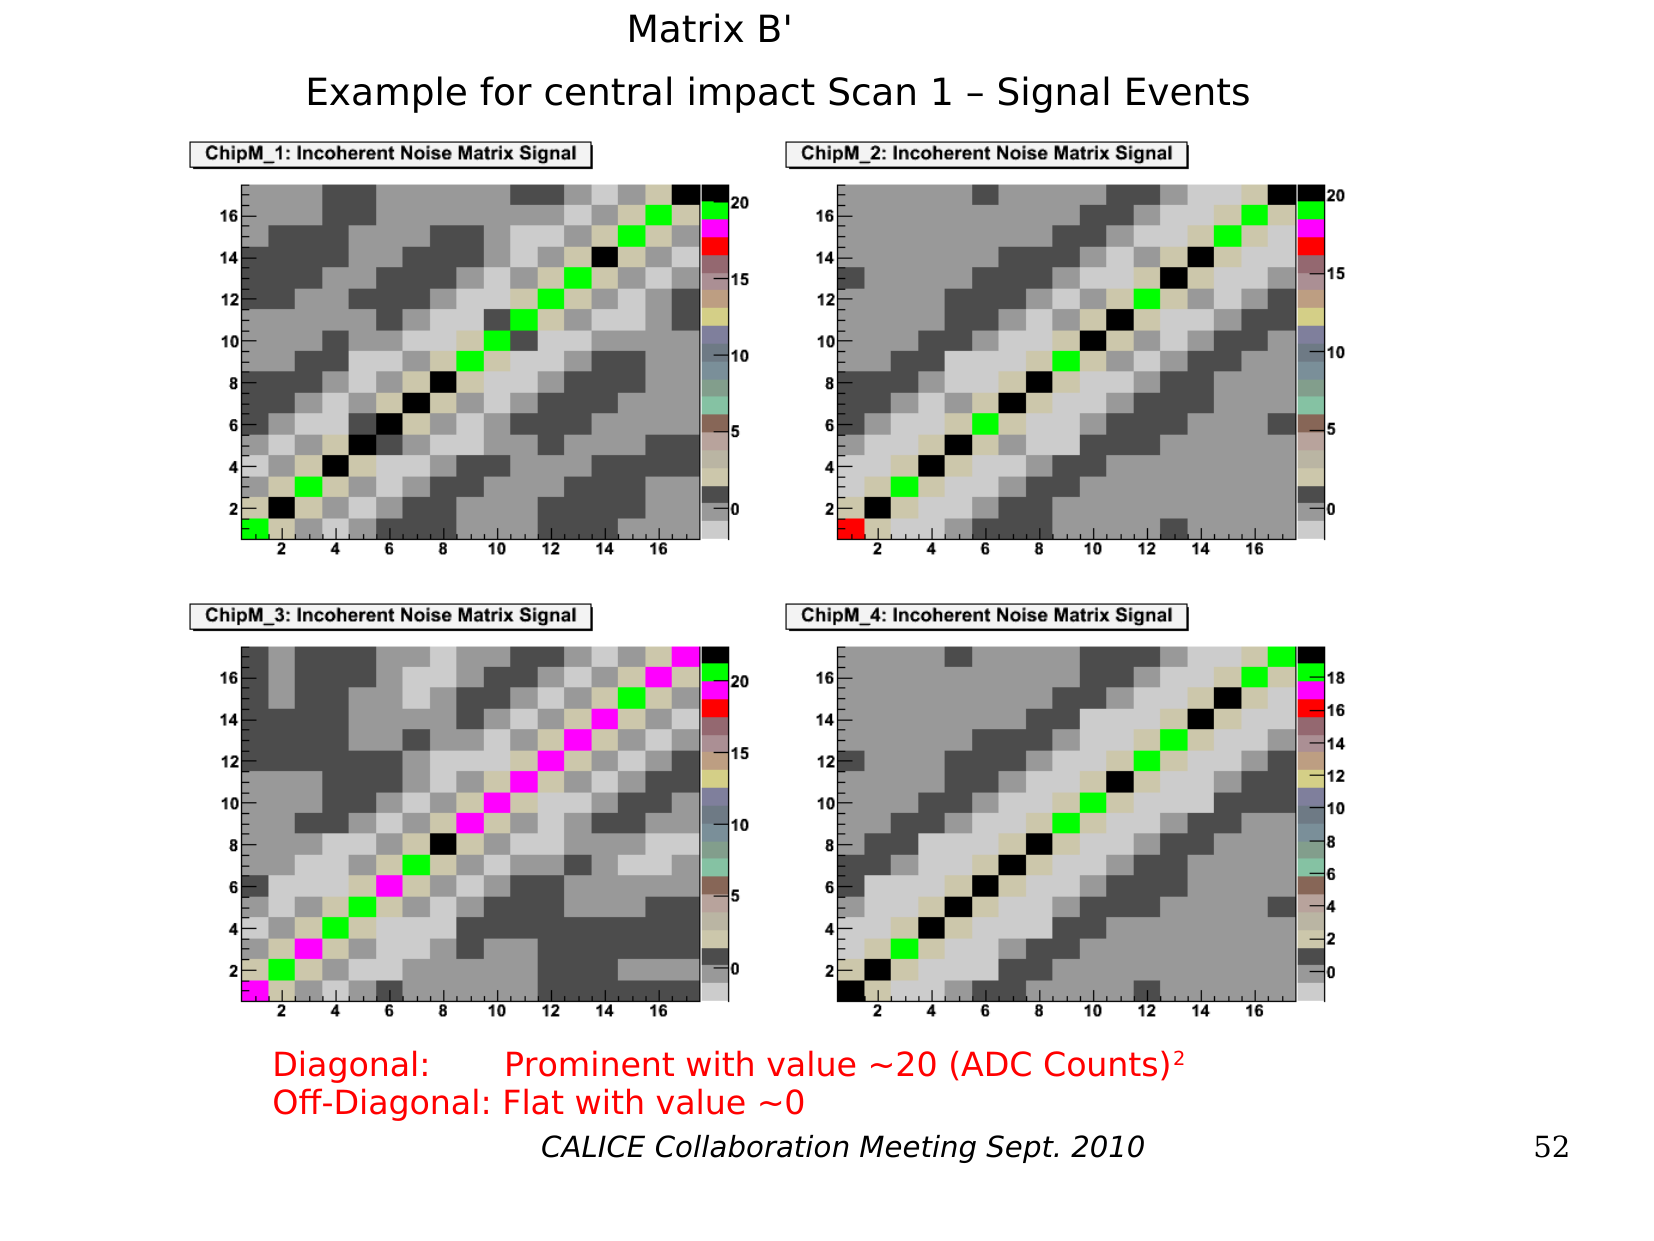

Matrix B'
Example for central impact Scan 1 – Signal Events
Diagonal: Prominent with value ~20 (ADC Counts)2
Off-Diagonal: Flat with value ~0
52